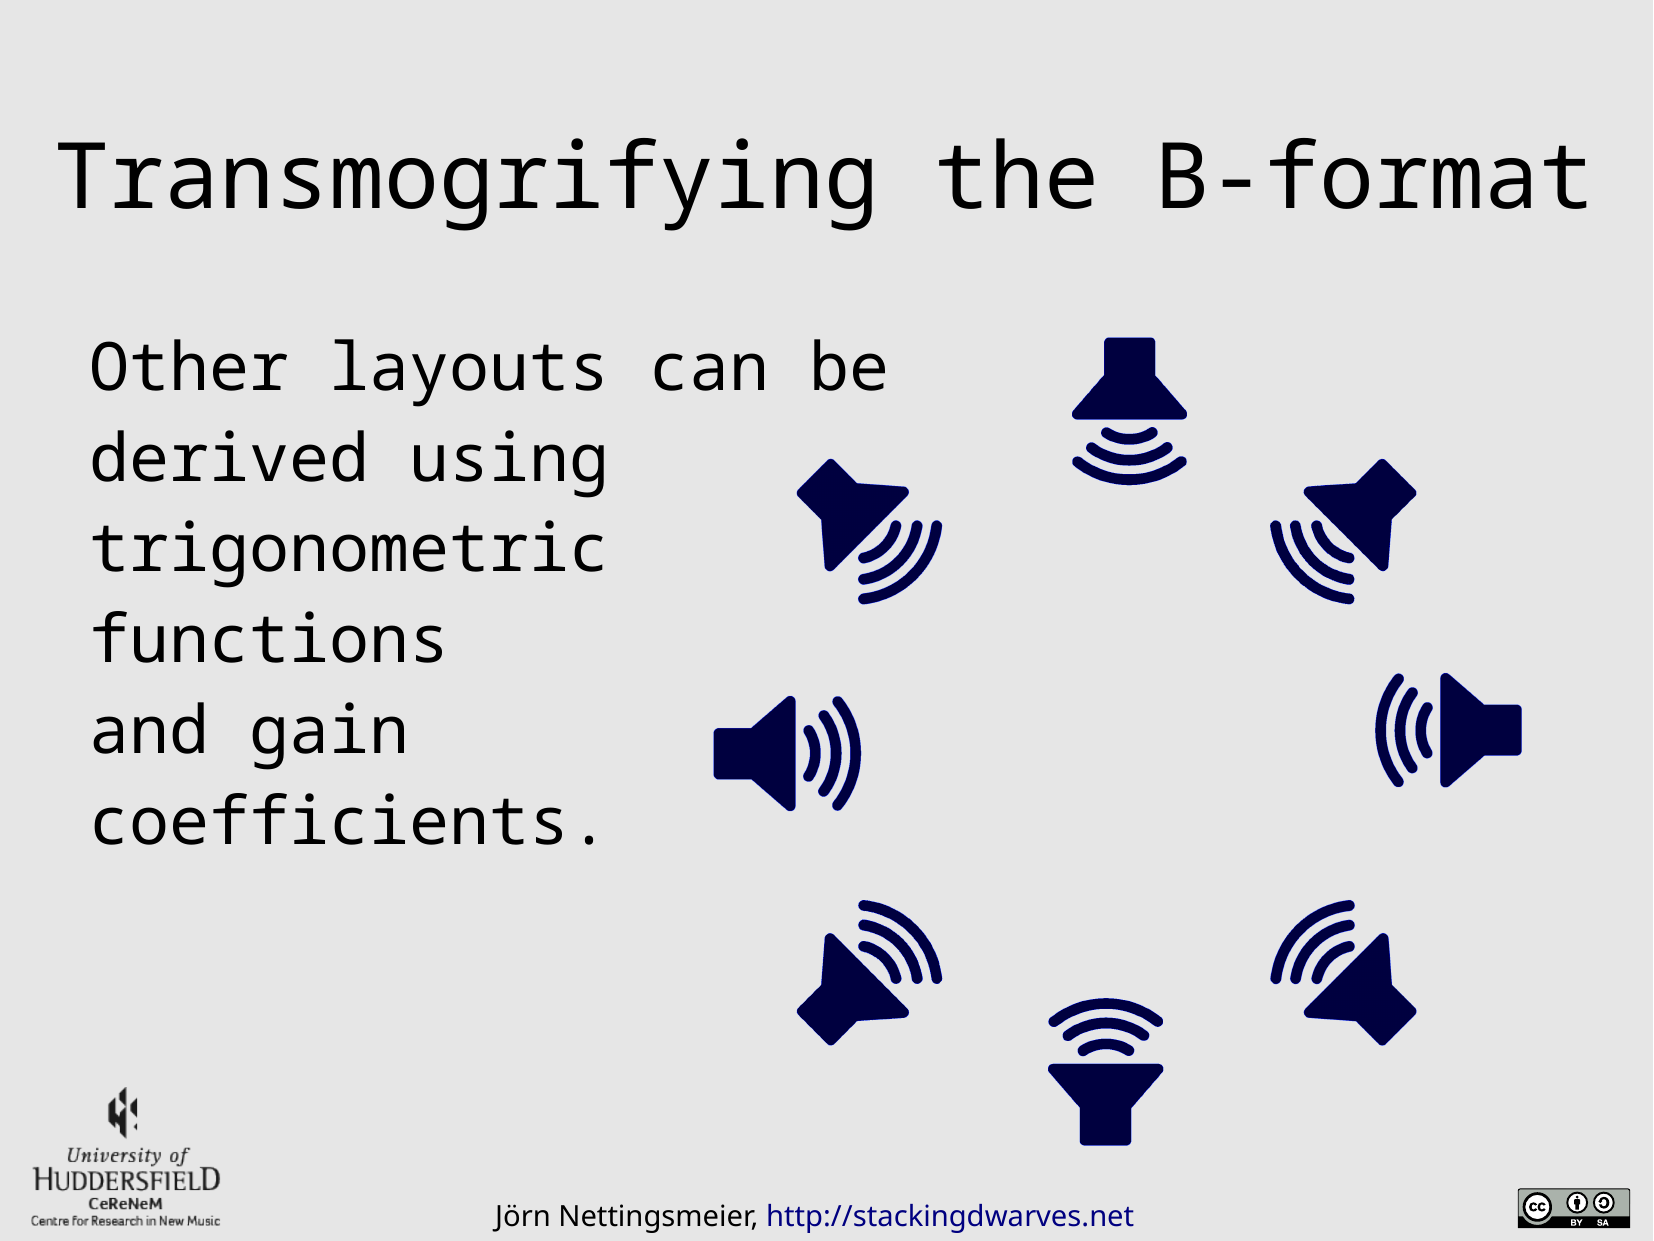

# Transmogrifying the B-format
Other layouts can be
derived using
trigonometric
functions
and gain
coefficients.